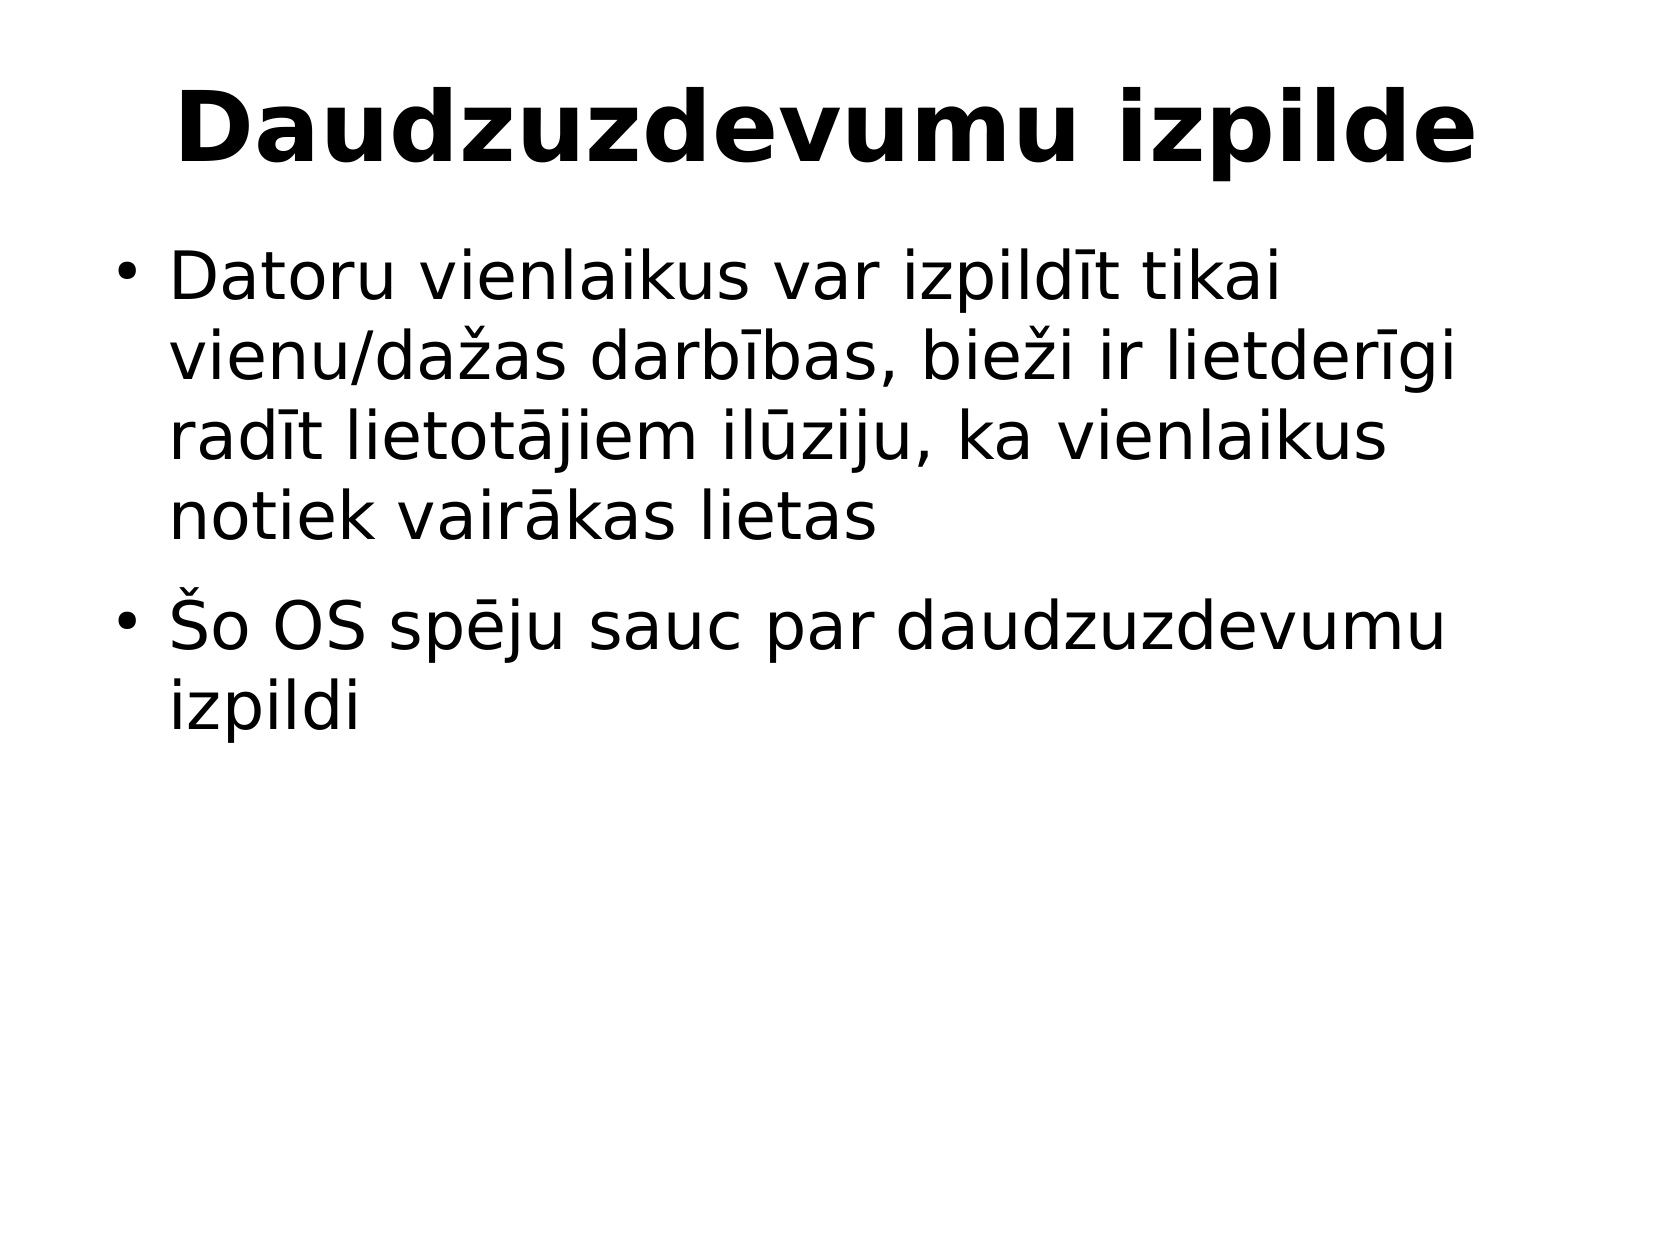

# Daudzuzdevumu izpilde
Datoru vienlaikus var izpildīt tikai vienu/dažas darbības, bieži ir lietderīgi radīt lietotājiem ilūziju, ka vienlaikus notiek vairākas lietas
Šo OS spēju sauc par daudzuzdevumu izpildi